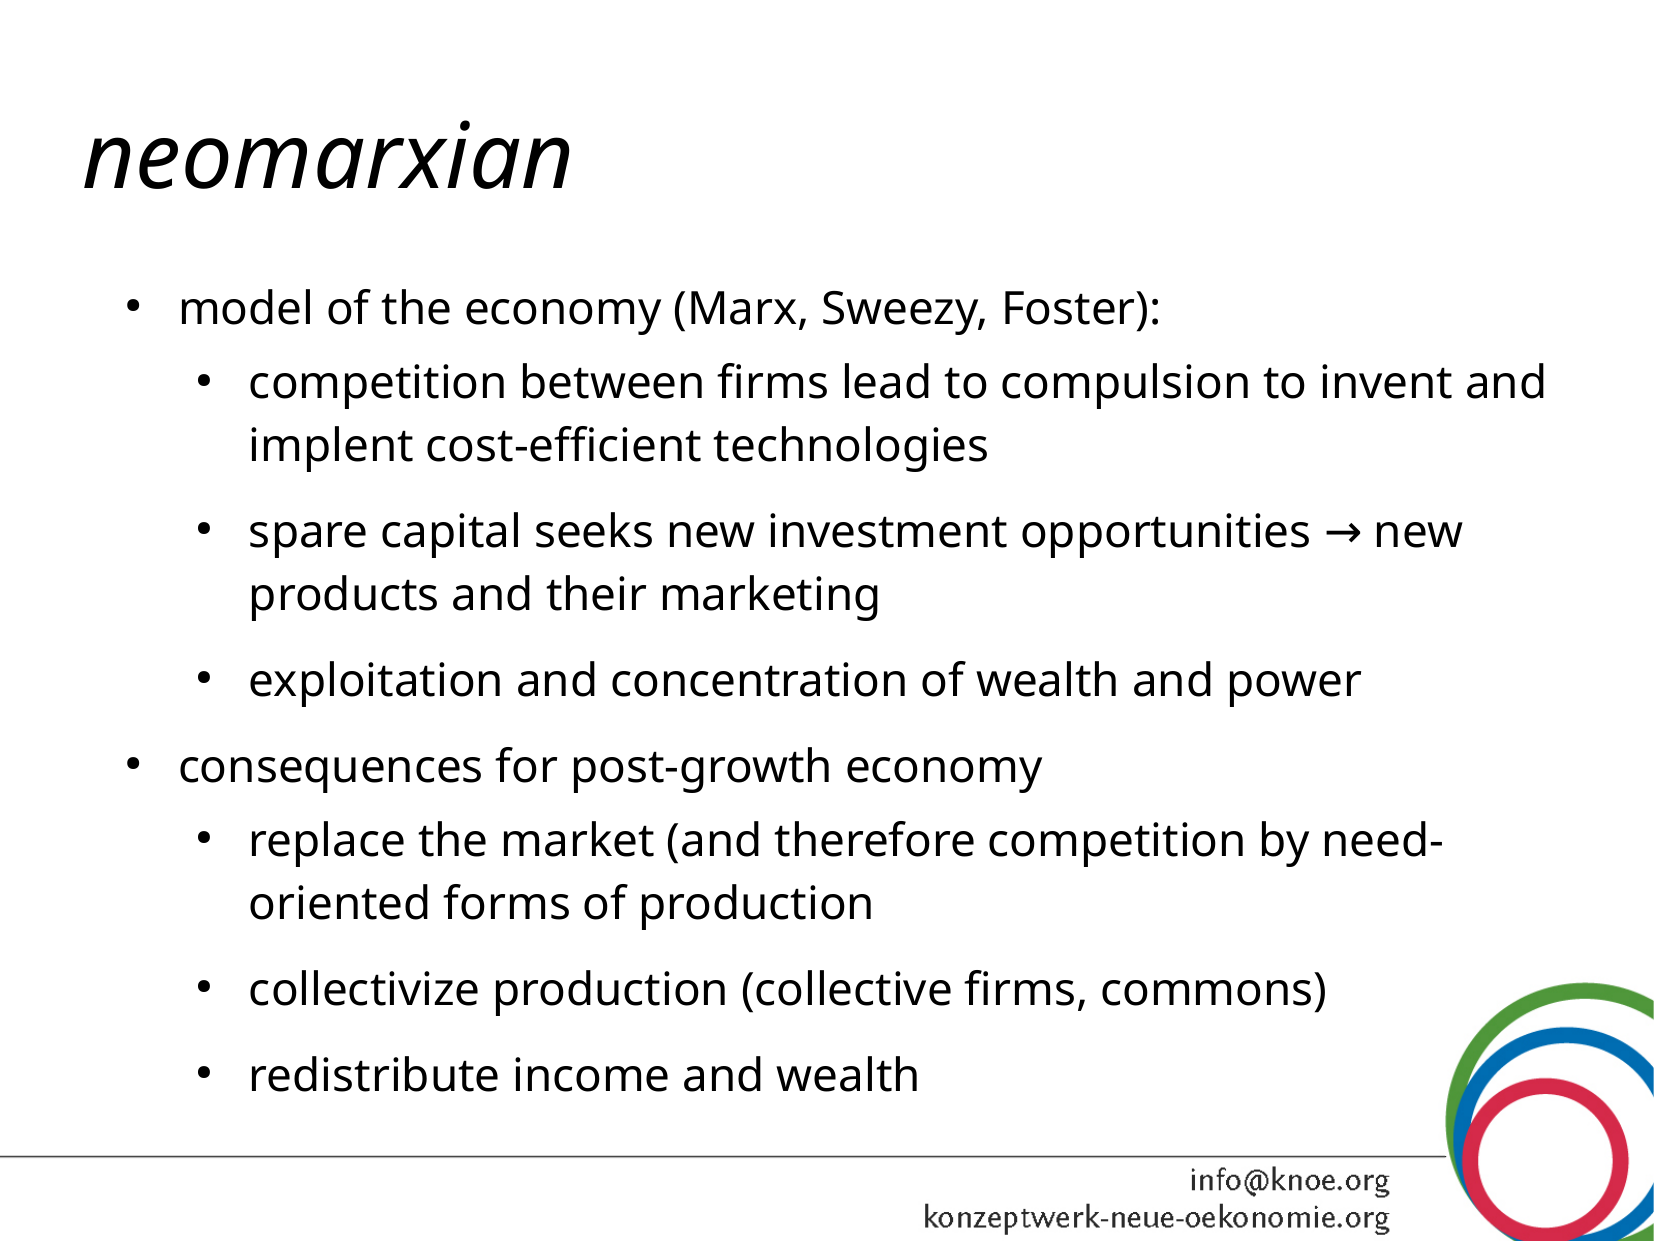

# neomarxian
model of the economy (Marx, Sweezy, Foster):
competition between firms lead to compulsion to invent and implent cost-efficient technologies
spare capital seeks new investment opportunities → new products and their marketing
exploitation and concentration of wealth and power
consequences for post-growth economy
replace the market (and therefore competition by need-oriented forms of production
collectivize production (collective firms, commons)
redistribute income and wealth